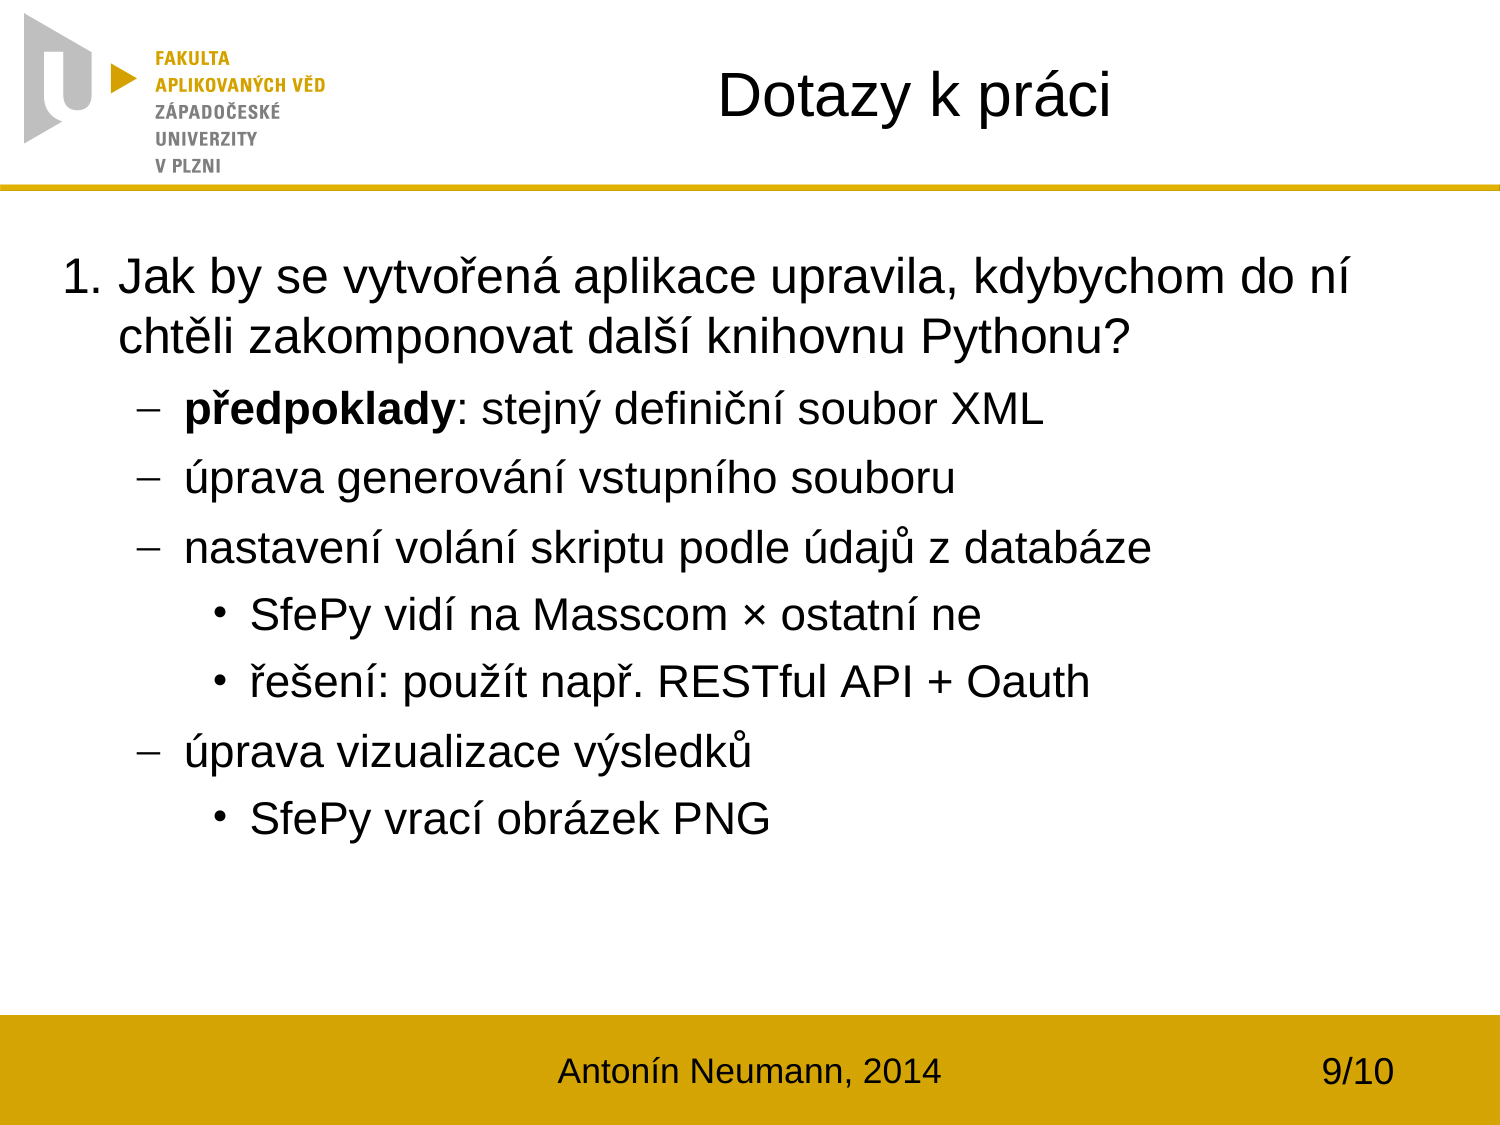

# Dotazy k práci
Jak by se vytvořená aplikace upravila, kdybychom do ní chtěli zakomponovat další knihovnu Pythonu?
předpoklady: stejný definiční soubor XML
úprava generování vstupního souboru
nastavení volání skriptu podle údajů z databáze
SfePy vidí na Masscom × ostatní ne
řešení: použít např. RESTful API + Oauth
úprava vizualizace výsledků
SfePy vrací obrázek PNG
Antonín Neumann, 2014